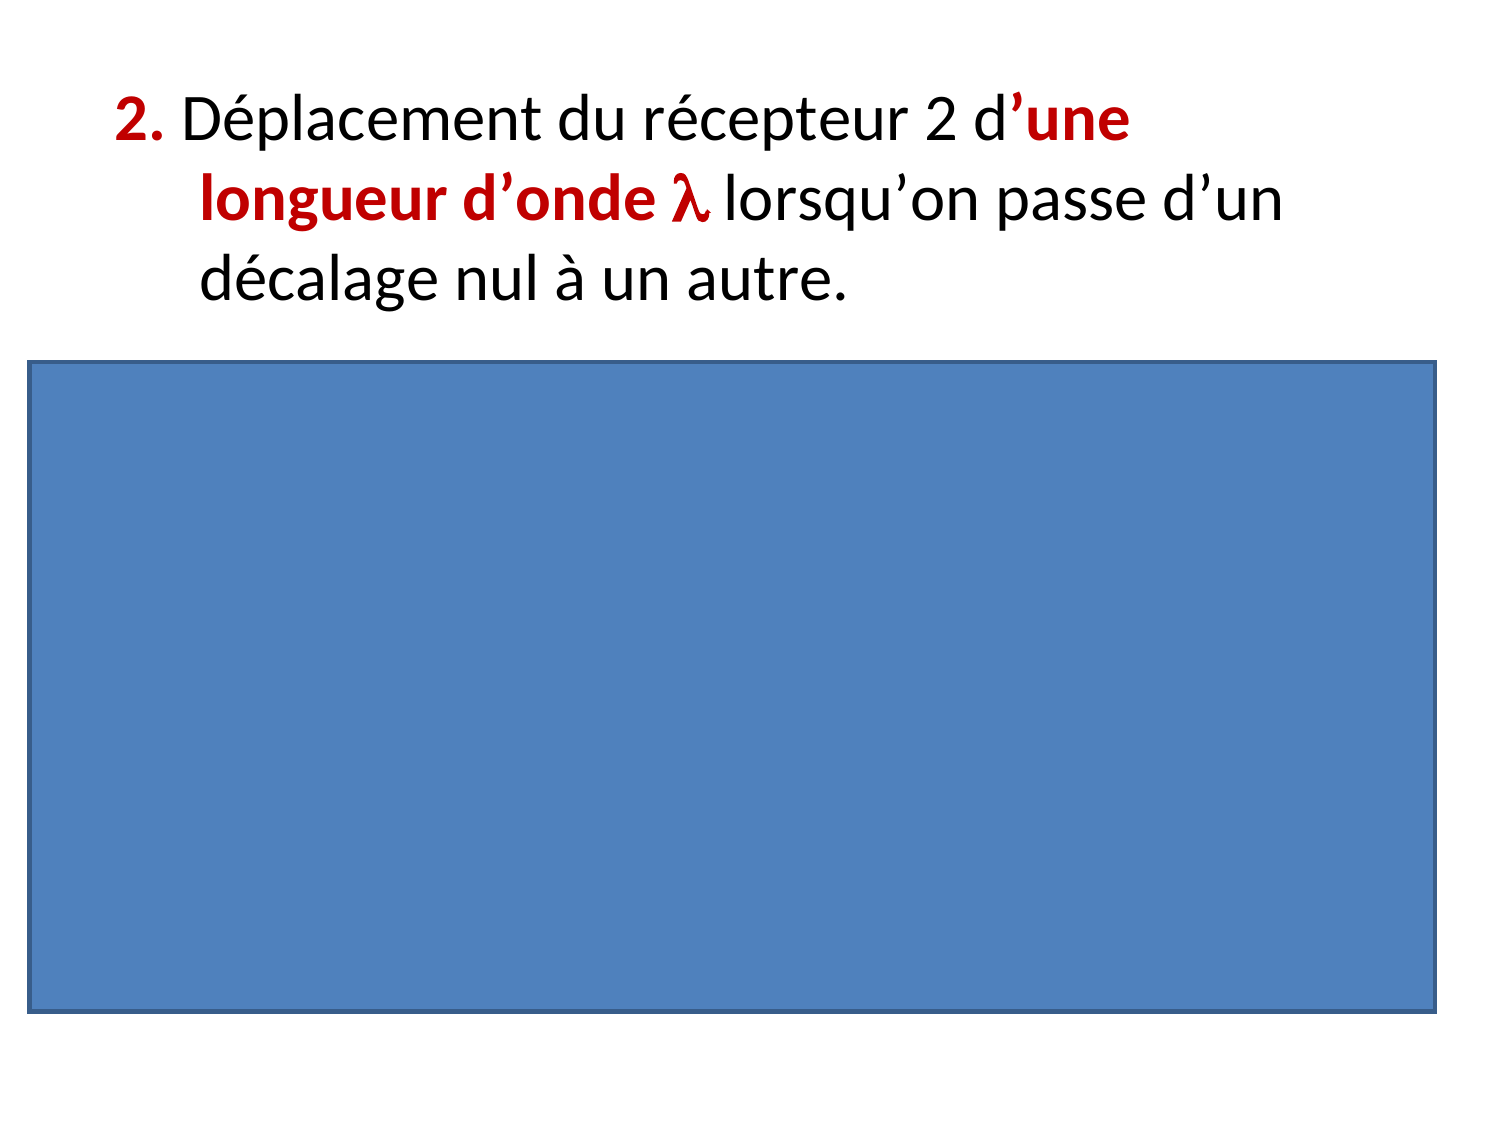

2. Déplacement du récepteur 2 d’une longueur d’onde  lorsqu’on passe d’un décalage nul à un autre.
3. Détermination de la longueur d’onde:
On mesure 9,0 cm pour 10 longueurs d’onde.
Donc:  = 9,0 /10 = 9,0.10-1 cm = 9,0.10-3 m
La longueur d’onde  vaut 9,0.10-3 m